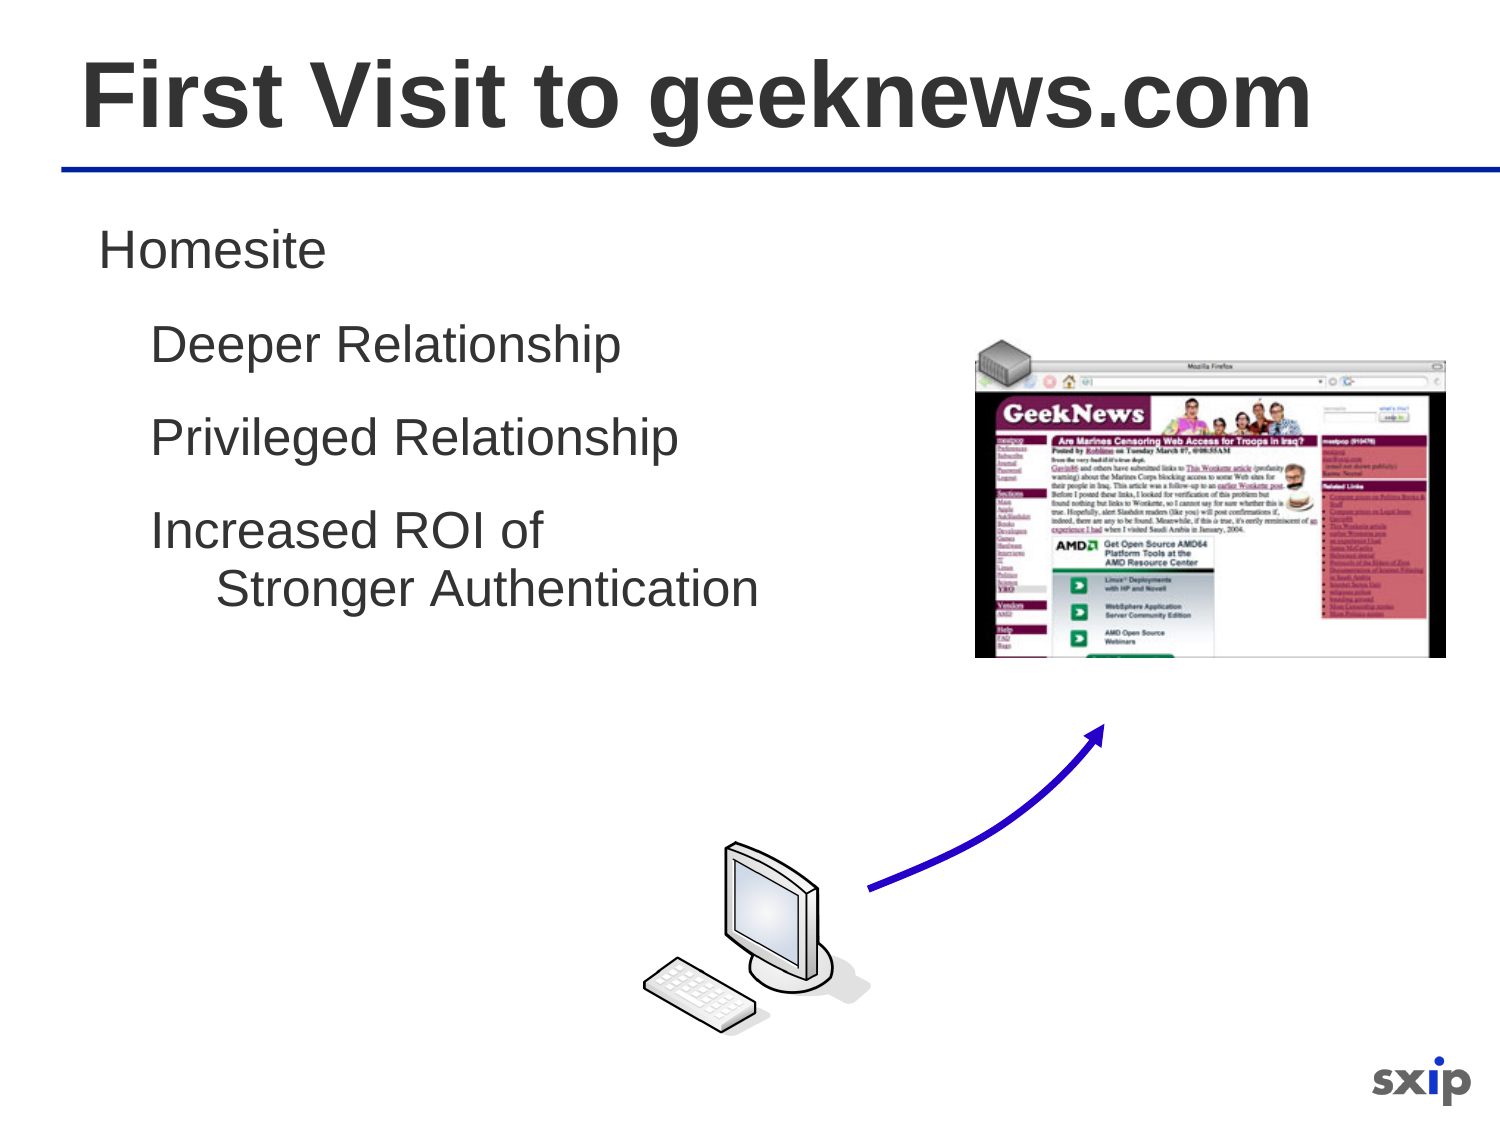

# First Visit to geeknews.com
Homesite
Deeper Relationship
Privileged Relationship
Increased ROI of
Stronger Authentication